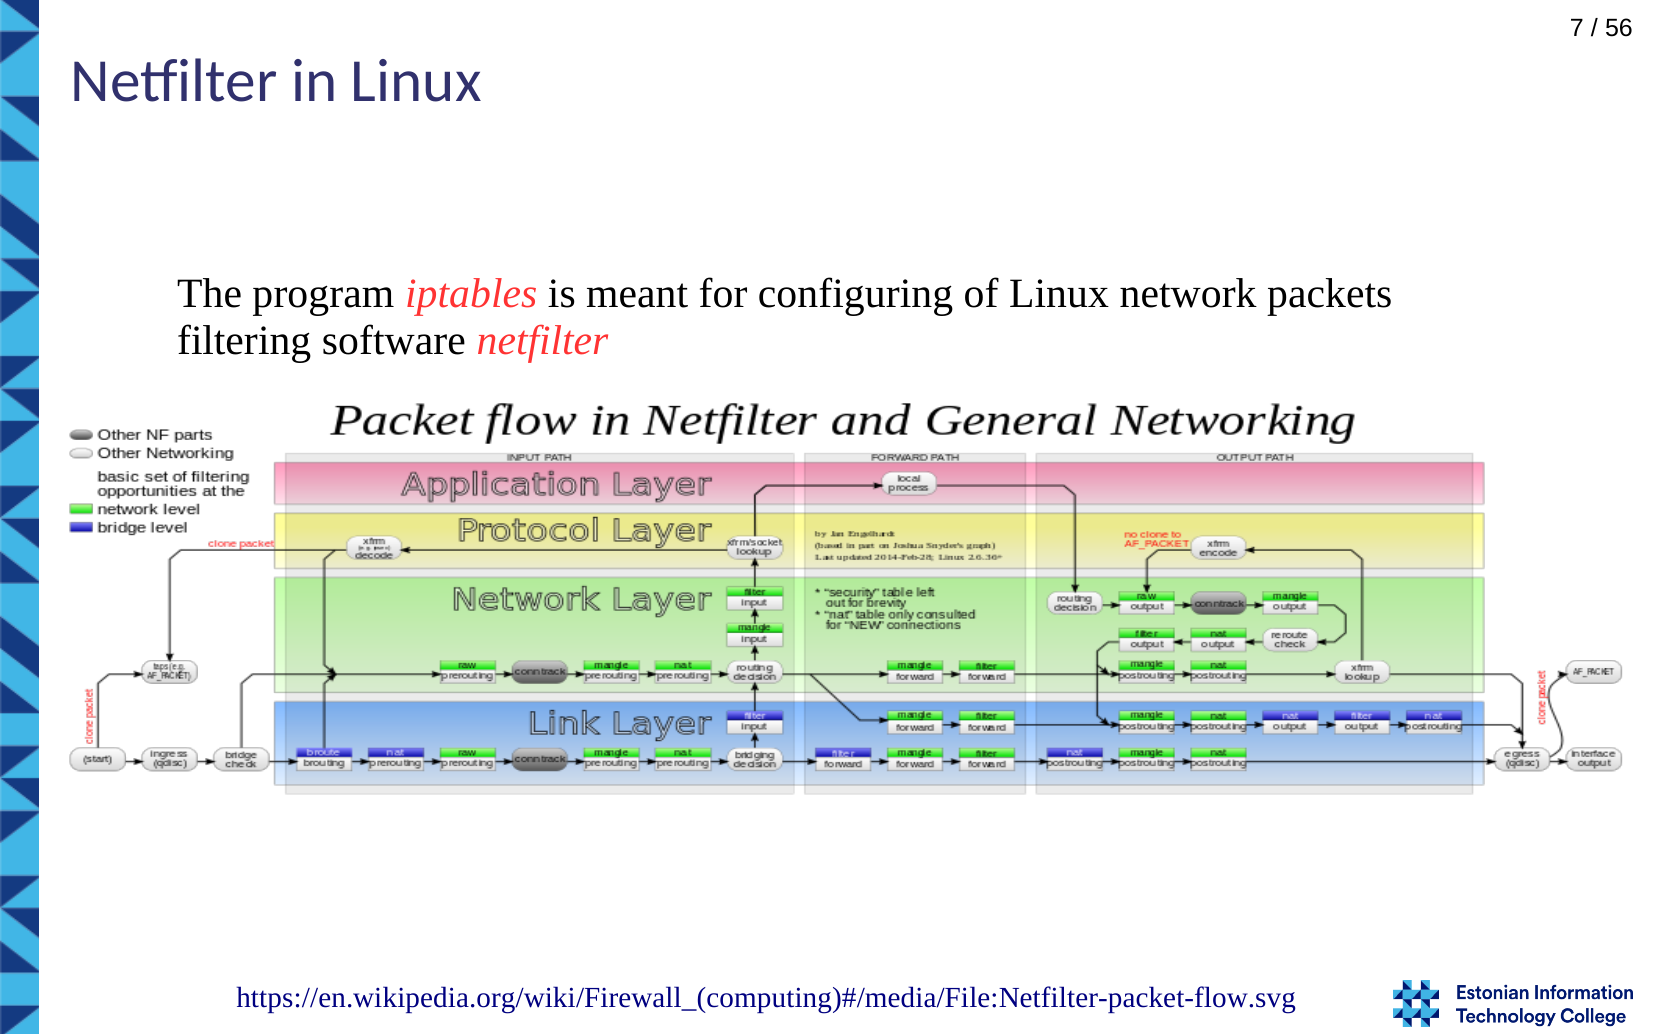

# Netfilter in Linux
The program iptables is meant for configuring of Linux network packets filtering software netfilter
https://en.wikipedia.org/wiki/Firewall_(computing)#/media/File:Netfilter-packet-flow.svg